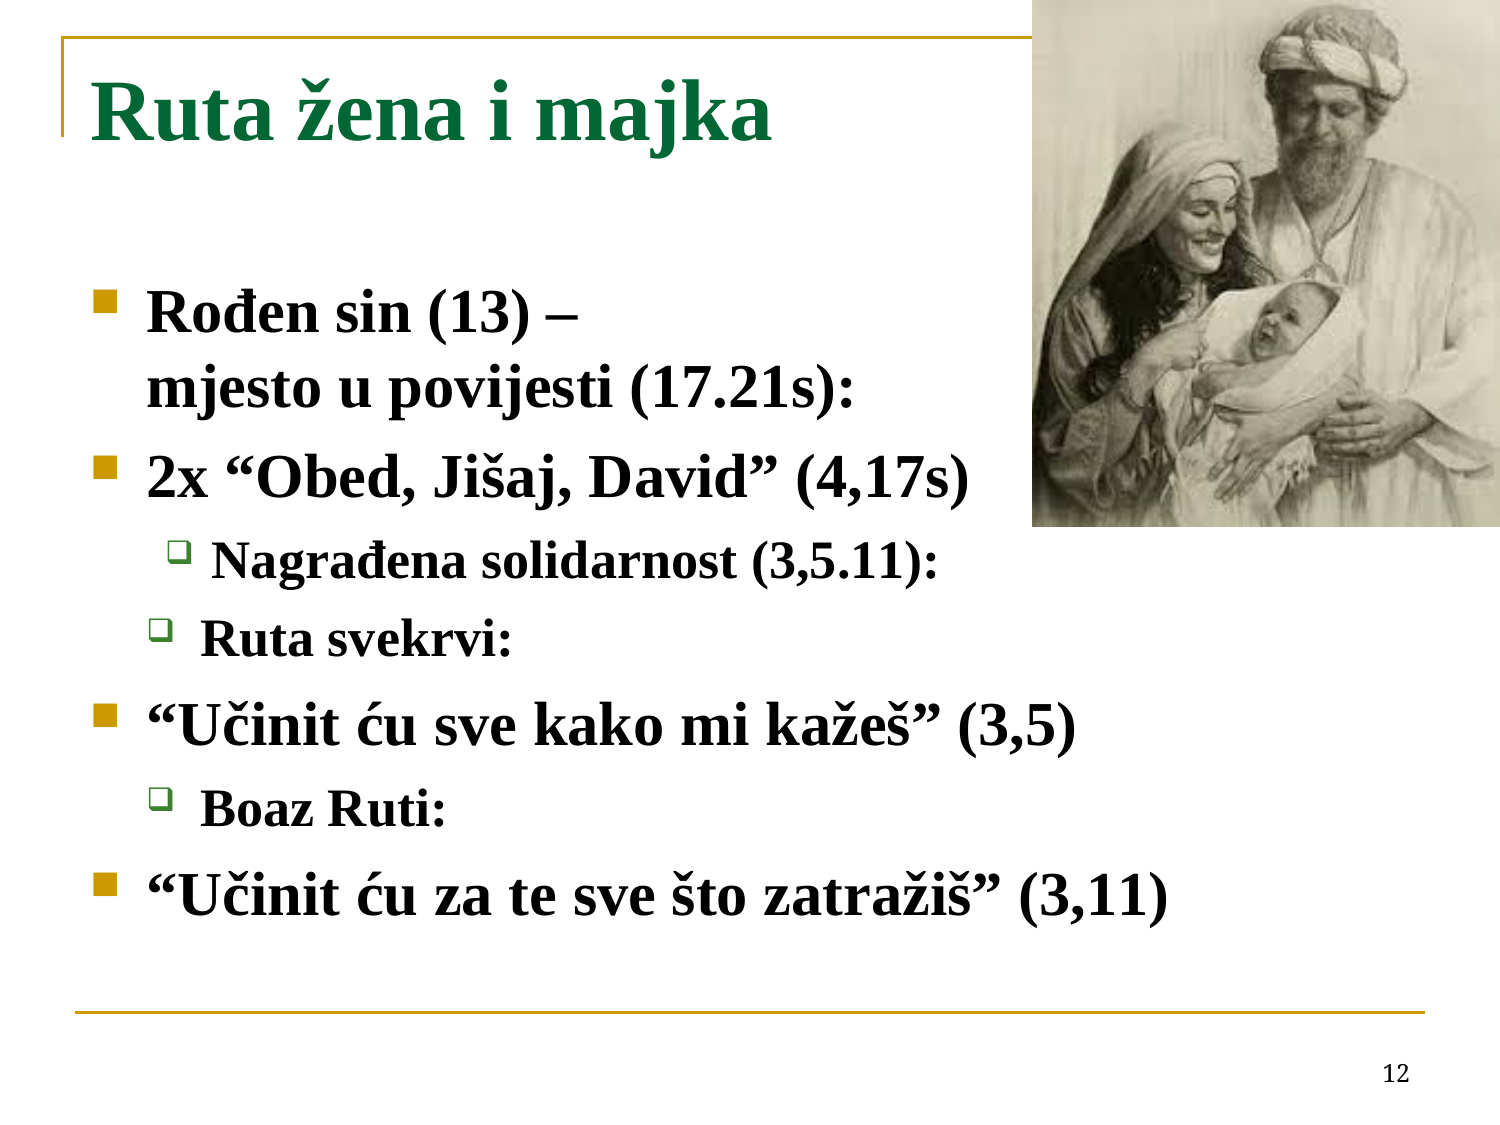

# Ruta žena i majka
Rođen sin (13) –
mjesto u povijesti (17.21s):
2x “Obed, Jišaj, David” (4,17s)
Nagrađena solidarnost (3,5.11):
Ruta svekrvi:
“Učinit ću sve kako mi kažeš” (3,5)
Boaz Ruti:
“Učinit ću za te sve što zatražiš” (3,11)
12